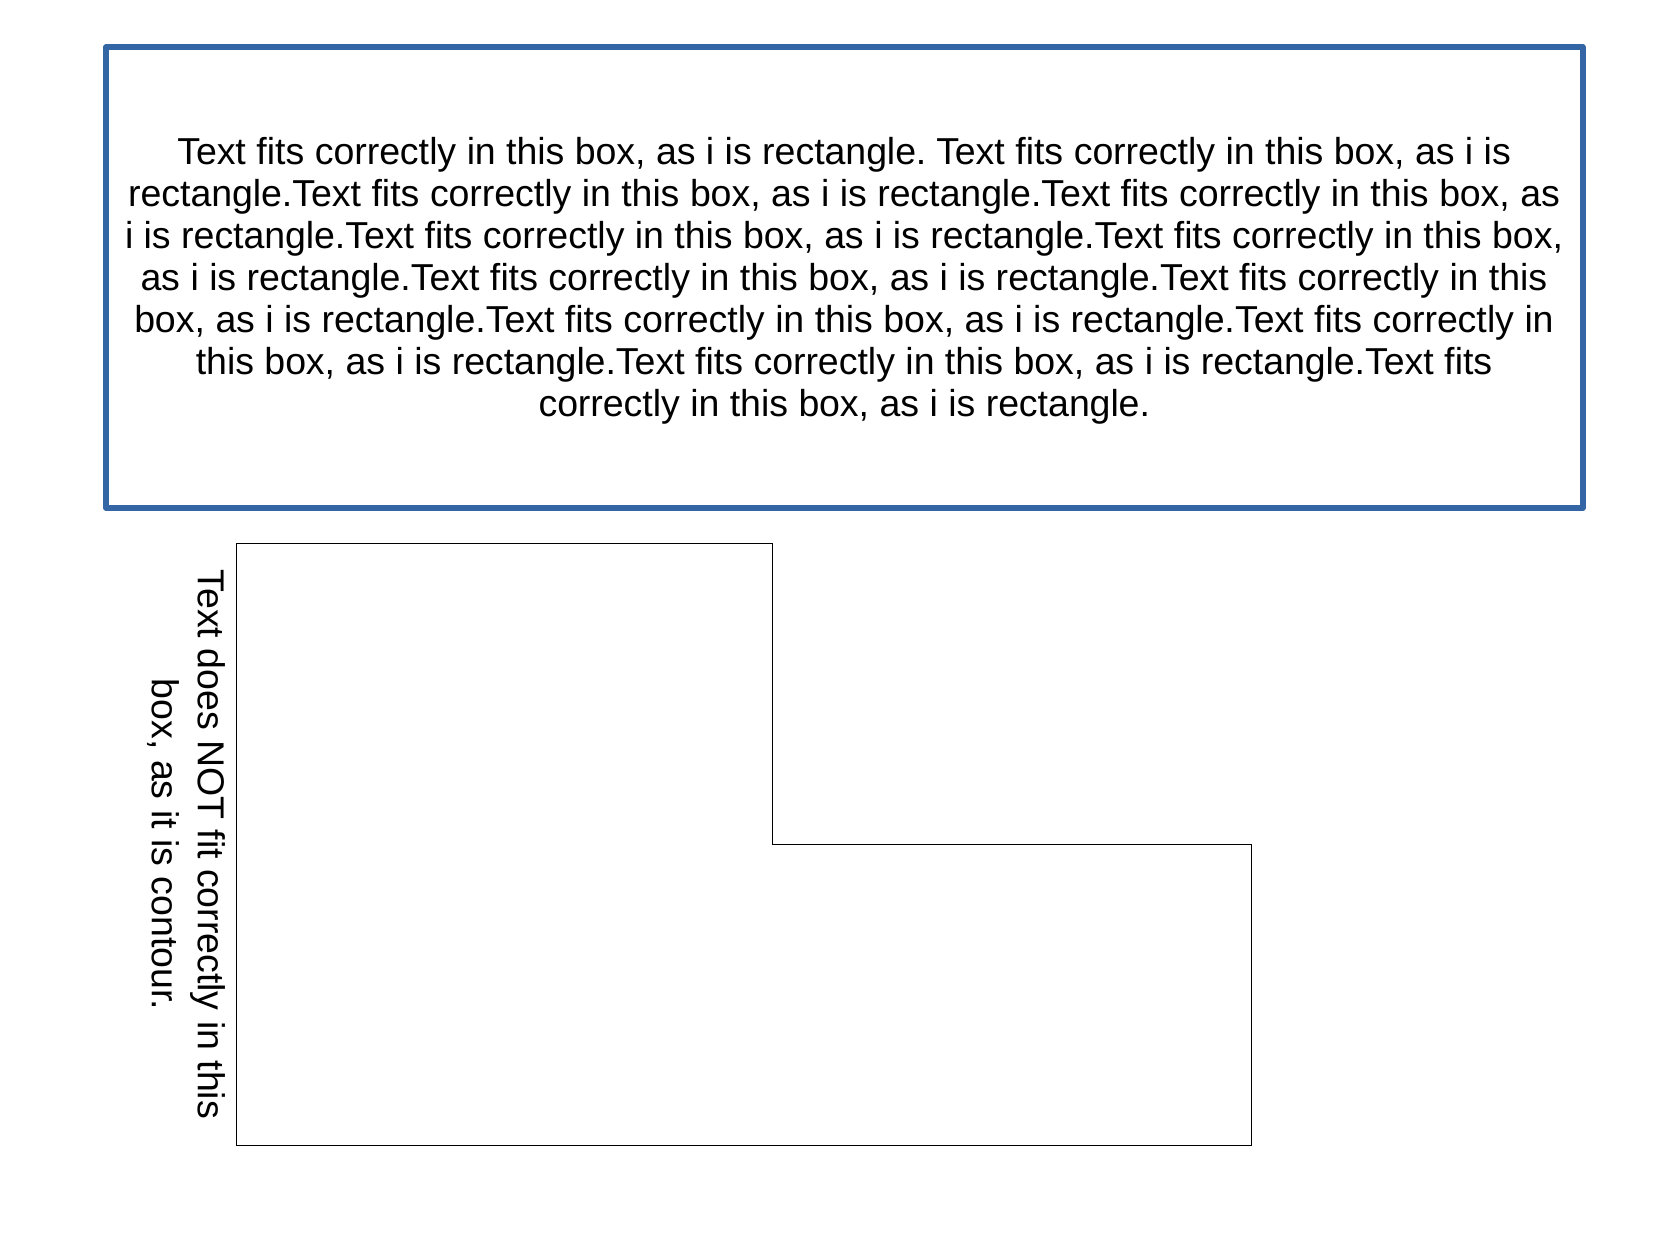

Text fits correctly in this box, as i is rectangle. Text fits correctly in this box, as i is rectangle.Text fits correctly in this box, as i is rectangle.Text fits correctly in this box, as i is rectangle.Text fits correctly in this box, as i is rectangle.Text fits correctly in this box, as i is rectangle.Text fits correctly in this box, as i is rectangle.Text fits correctly in this box, as i is rectangle.Text fits correctly in this box, as i is rectangle.Text fits correctly in this box, as i is rectangle.Text fits correctly in this box, as i is rectangle.Text fits correctly in this box, as i is rectangle.
Text does NOT fit correctly in this box, as it is contour.